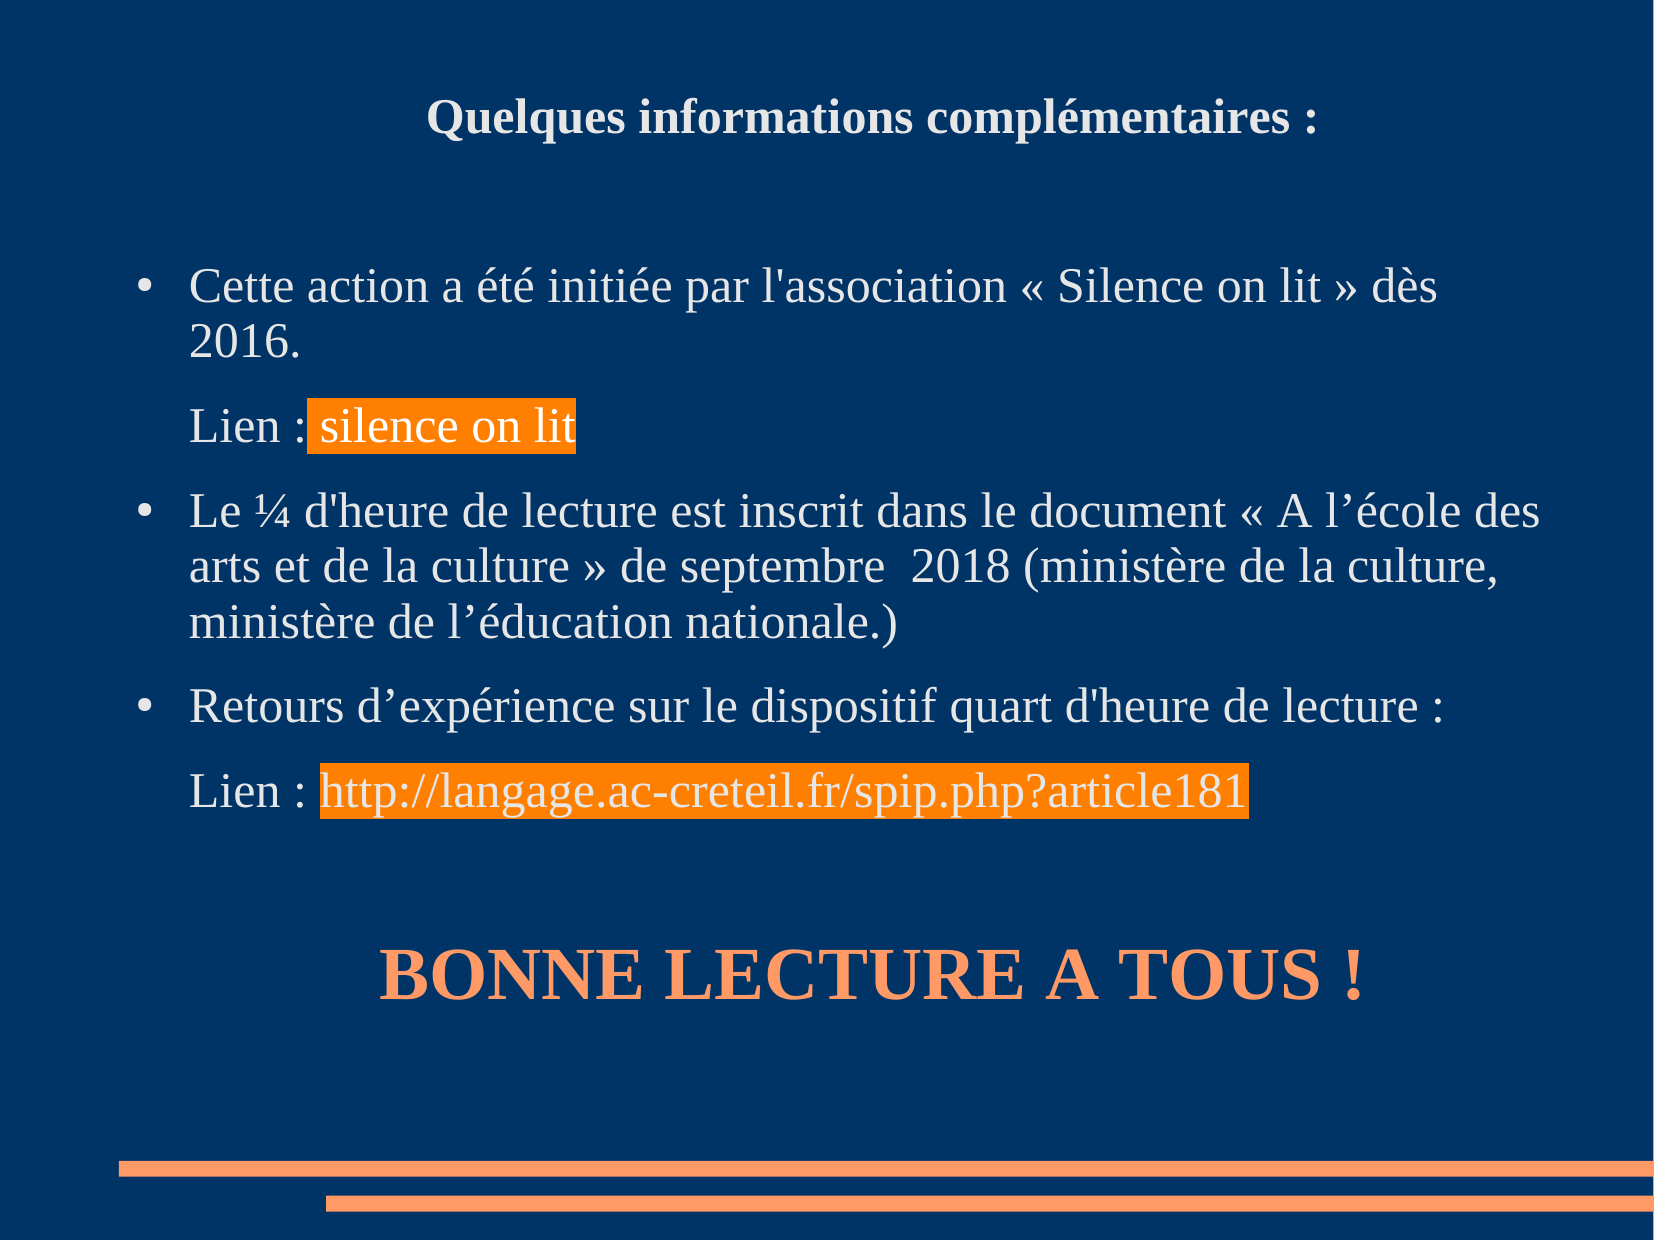

# Quelques informations complémentaires :
Cette action a été initiée par l'association « Silence on lit » dès 2016.
Lien : silence on lit
Le ¼ d'heure de lecture est inscrit dans le document « A l’école des arts et de la culture » de septembre 2018 (ministère de la culture, ministère de l’éducation nationale.)
Retours d’expérience sur le dispositif quart d'heure de lecture :
Lien : http://langage.ac-creteil.fr/spip.php?article181
BONNE LECTURE A TOUS !